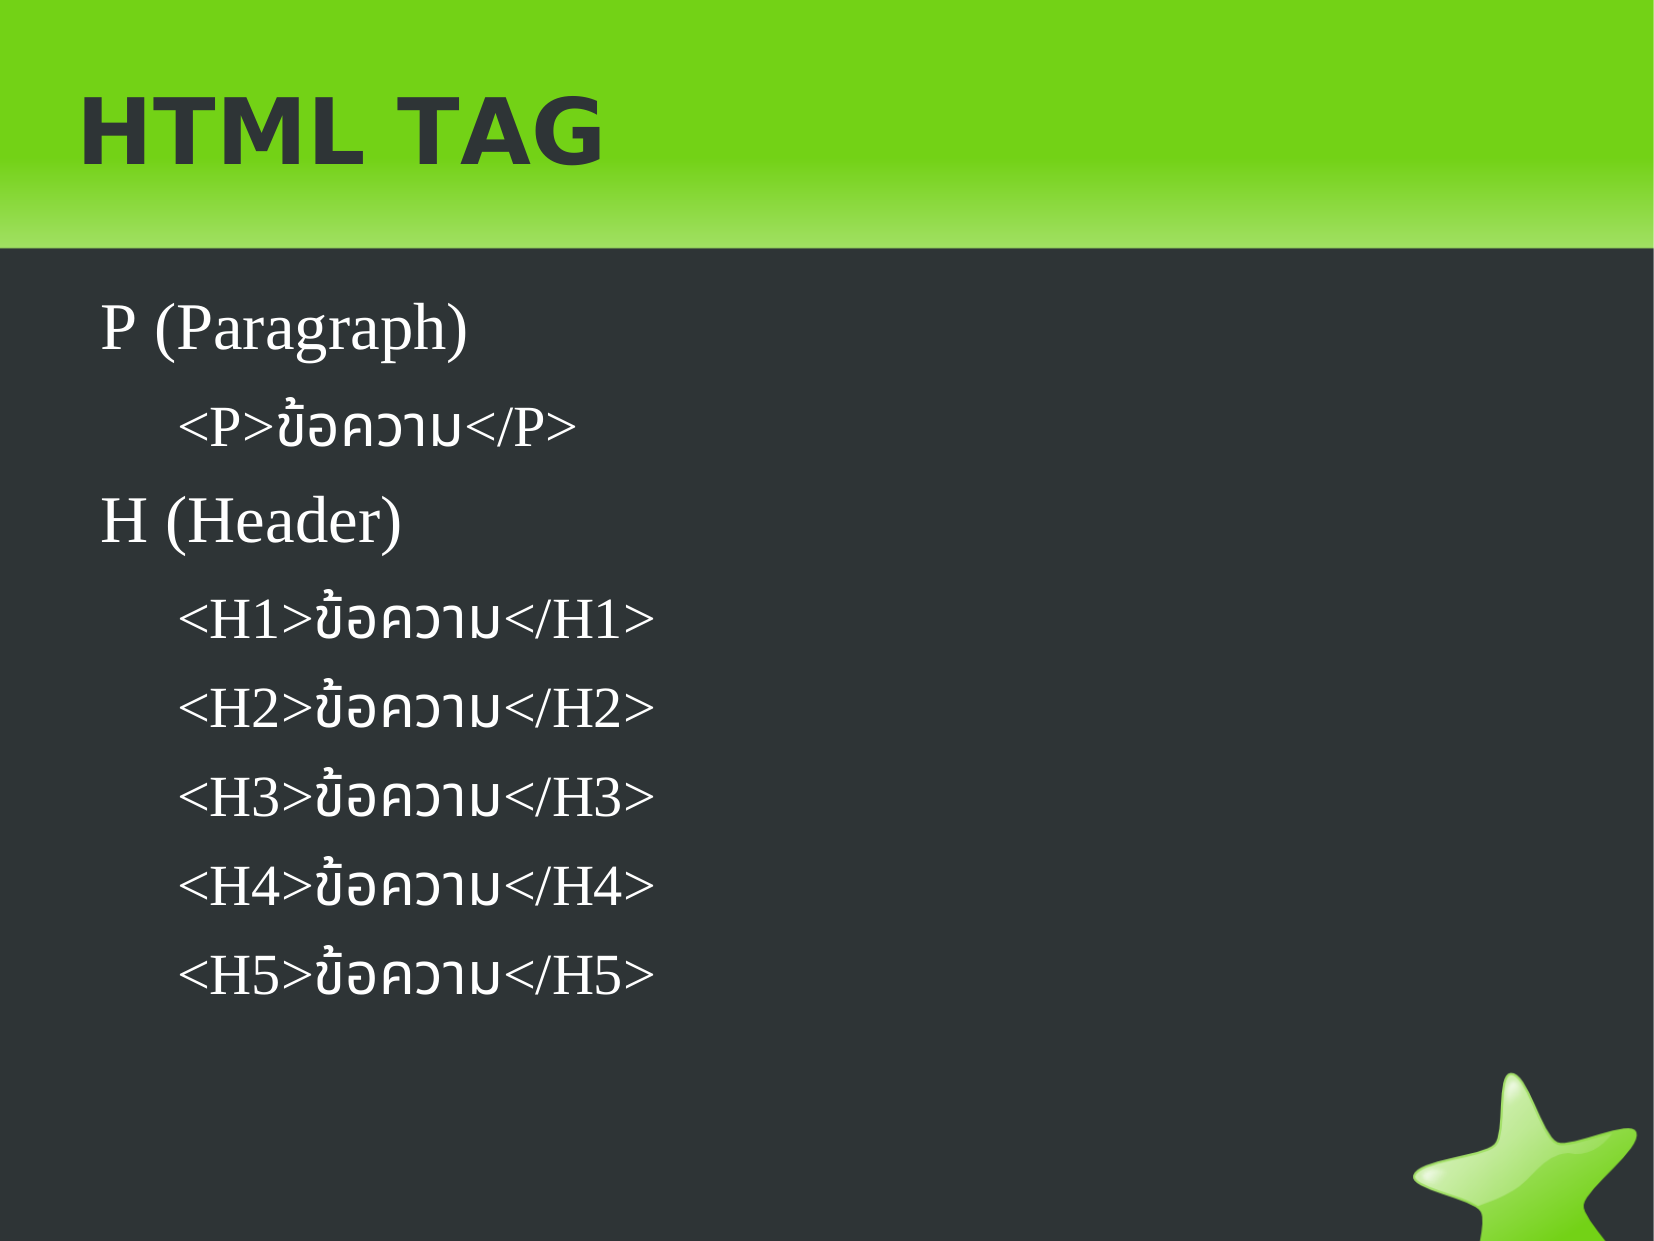

# HTML TAG
P (Paragraph)
<P>ข้อความ</P>
H (Header)
<H1>ข้อความ</H1>
<H2>ข้อความ</H2>
<H3>ข้อความ</H3>
<H4>ข้อความ</H4>
<H5>ข้อความ</H5>